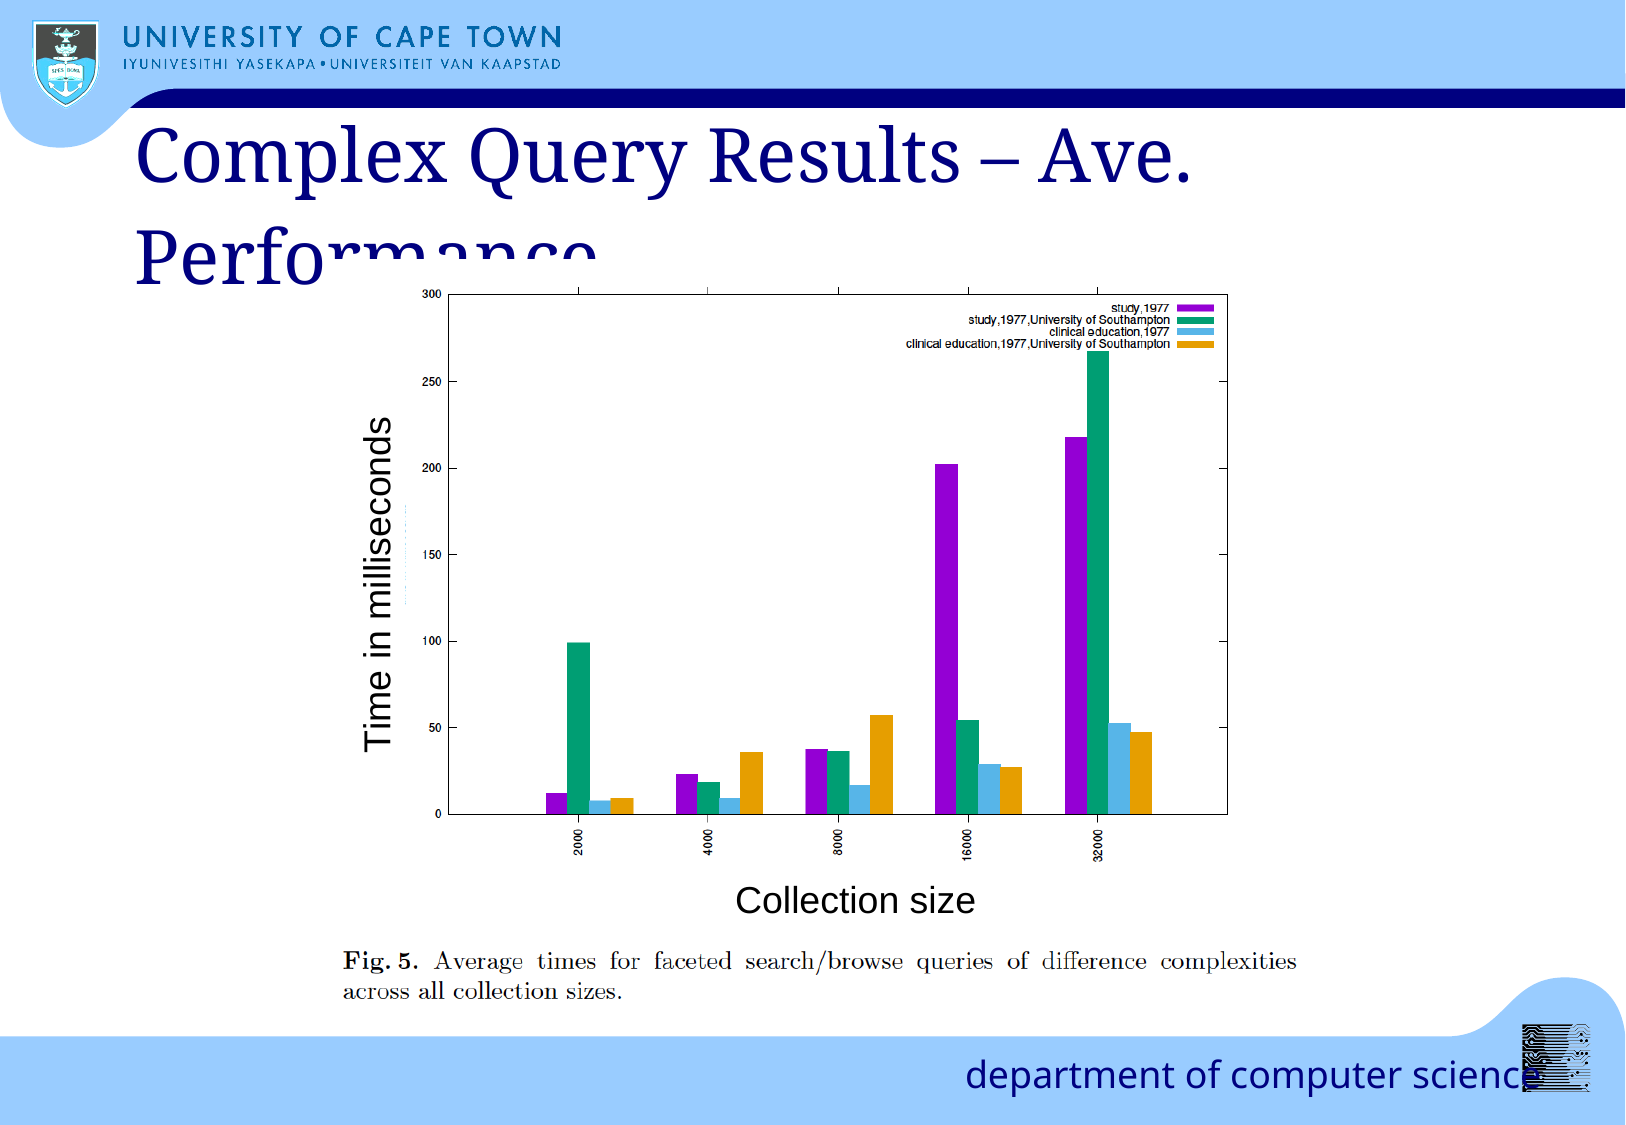

# Complex Query Results – Ave. Performance
Time in milliseconds
Collection size